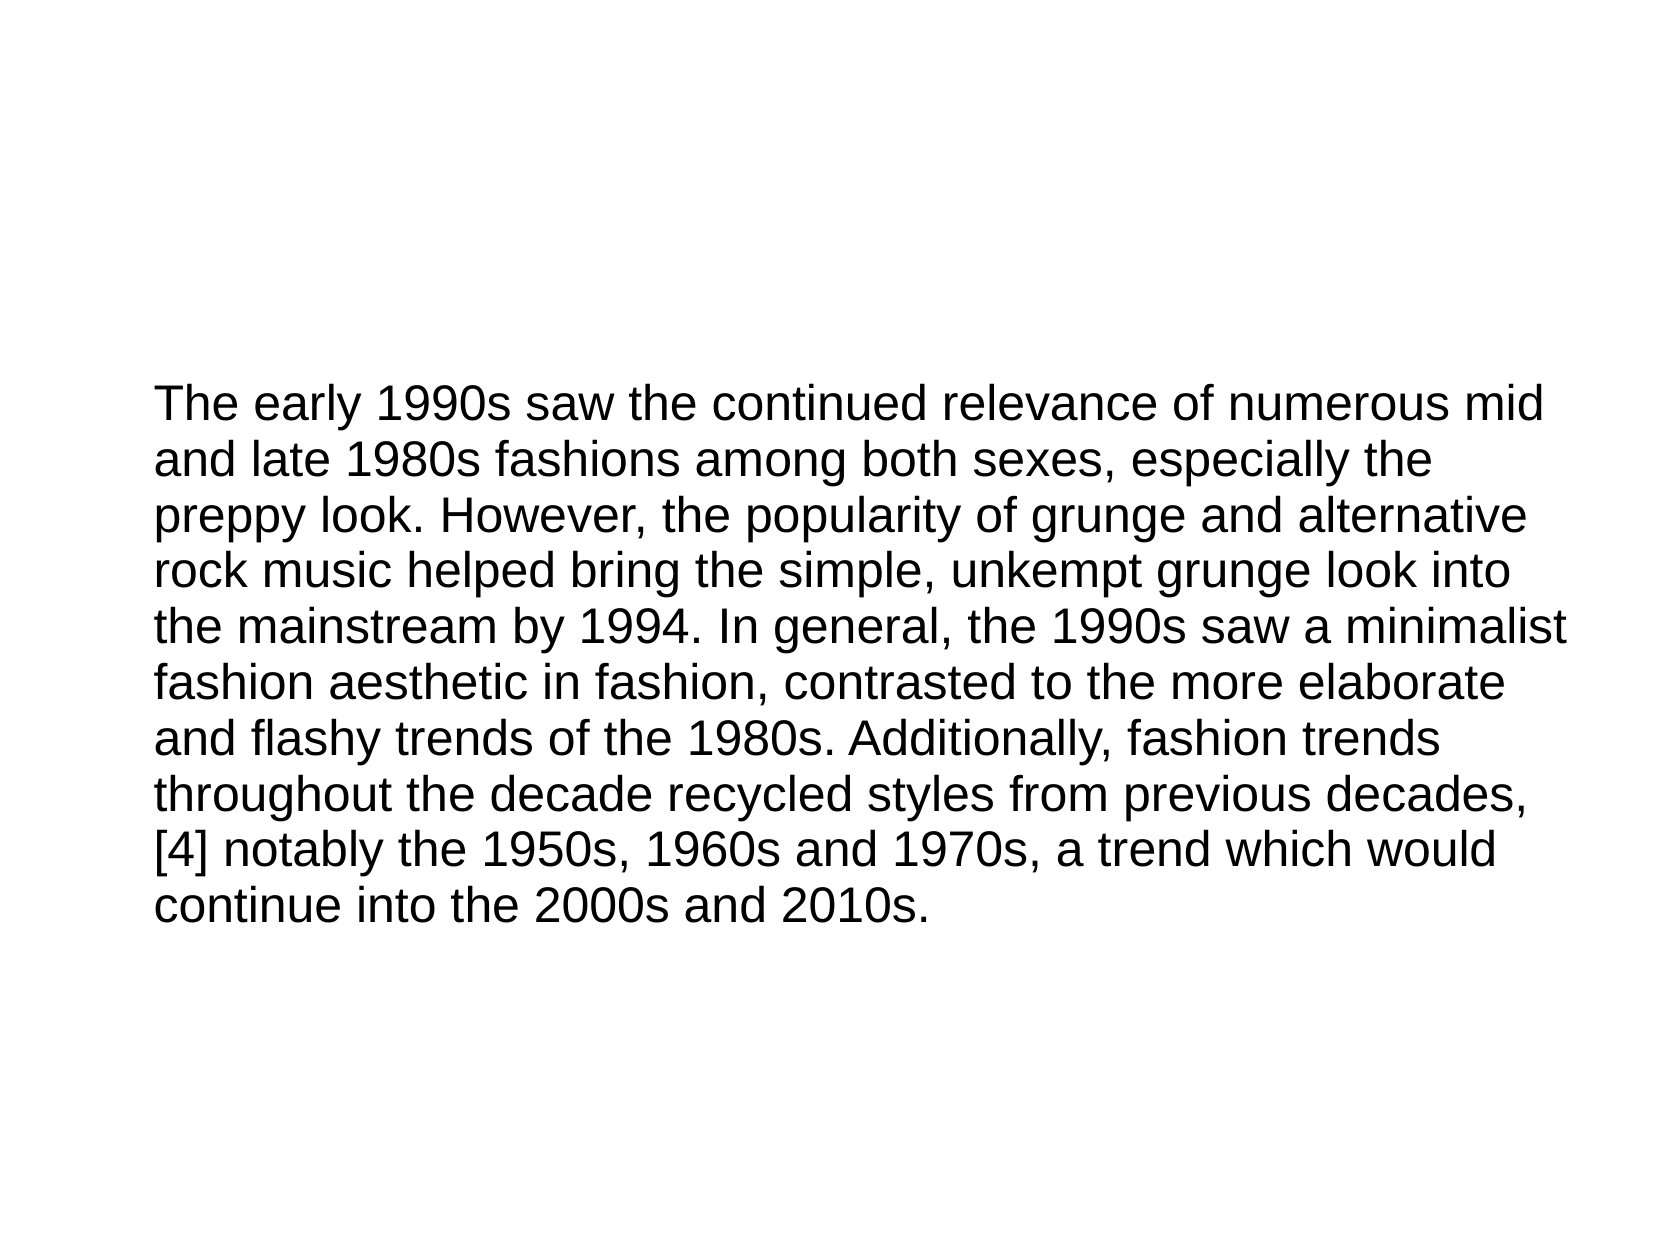

#
The early 1990s saw the continued relevance of numerous mid and late 1980s fashions among both sexes, especially the preppy look. However, the popularity of grunge and alternative rock music helped bring the simple, unkempt grunge look into the mainstream by 1994. In general, the 1990s saw a minimalist fashion aesthetic in fashion, contrasted to the more elaborate and flashy trends of the 1980s. Additionally, fashion trends throughout the decade recycled styles from previous decades,[4] notably the 1950s, 1960s and 1970s, a trend which would continue into the 2000s and 2010s.